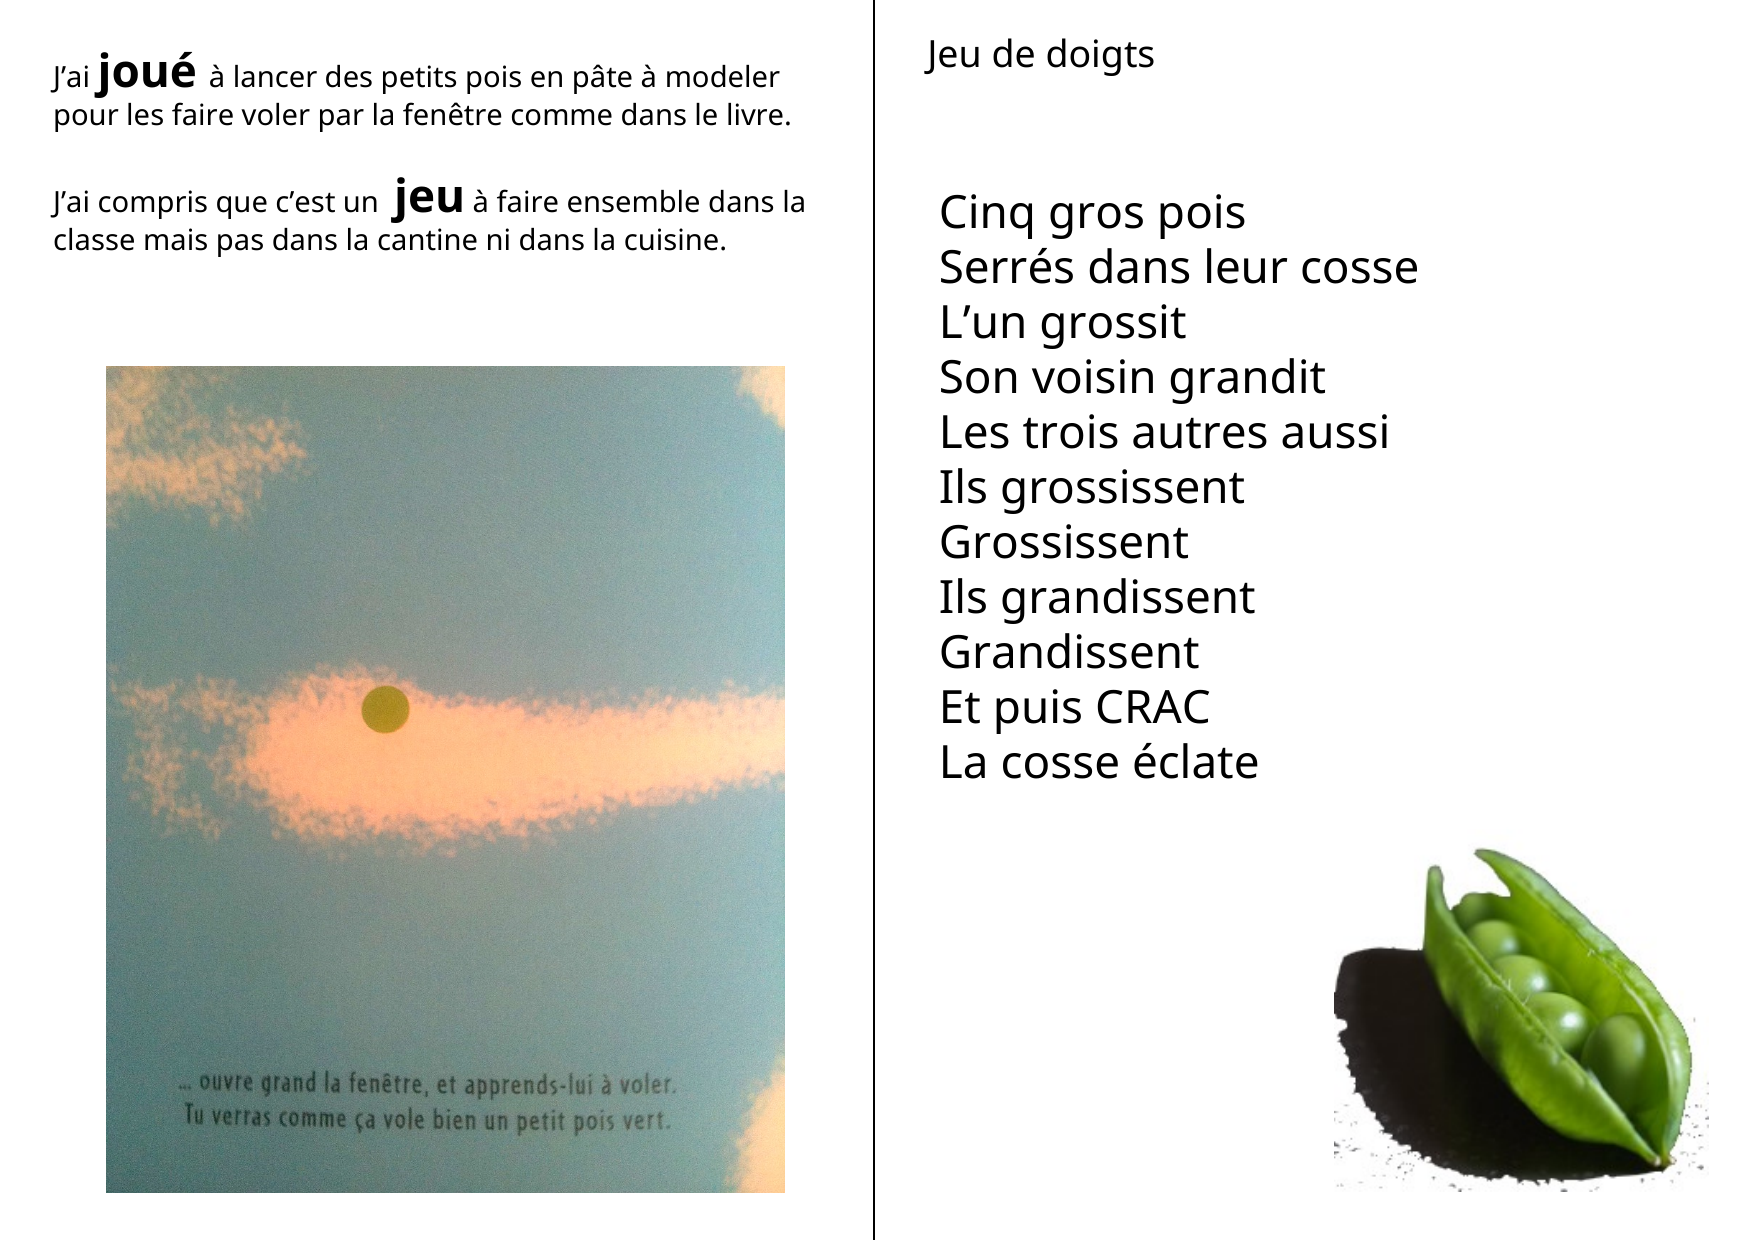

Jeu de doigts
J’ai joué à lancer des petits pois en pâte à modeler pour les faire voler par la fenêtre comme dans le livre.
J’ai compris que c’est un jeu à faire ensemble dans la classe mais pas dans la cantine ni dans la cuisine.
Cinq gros pois
Serrés dans leur cosse
L’un grossit
Son voisin grandit
Les trois autres aussi
Ils grossissent
Grossissent
Ils grandissent
Grandissent
Et puis CRAC
La cosse éclate